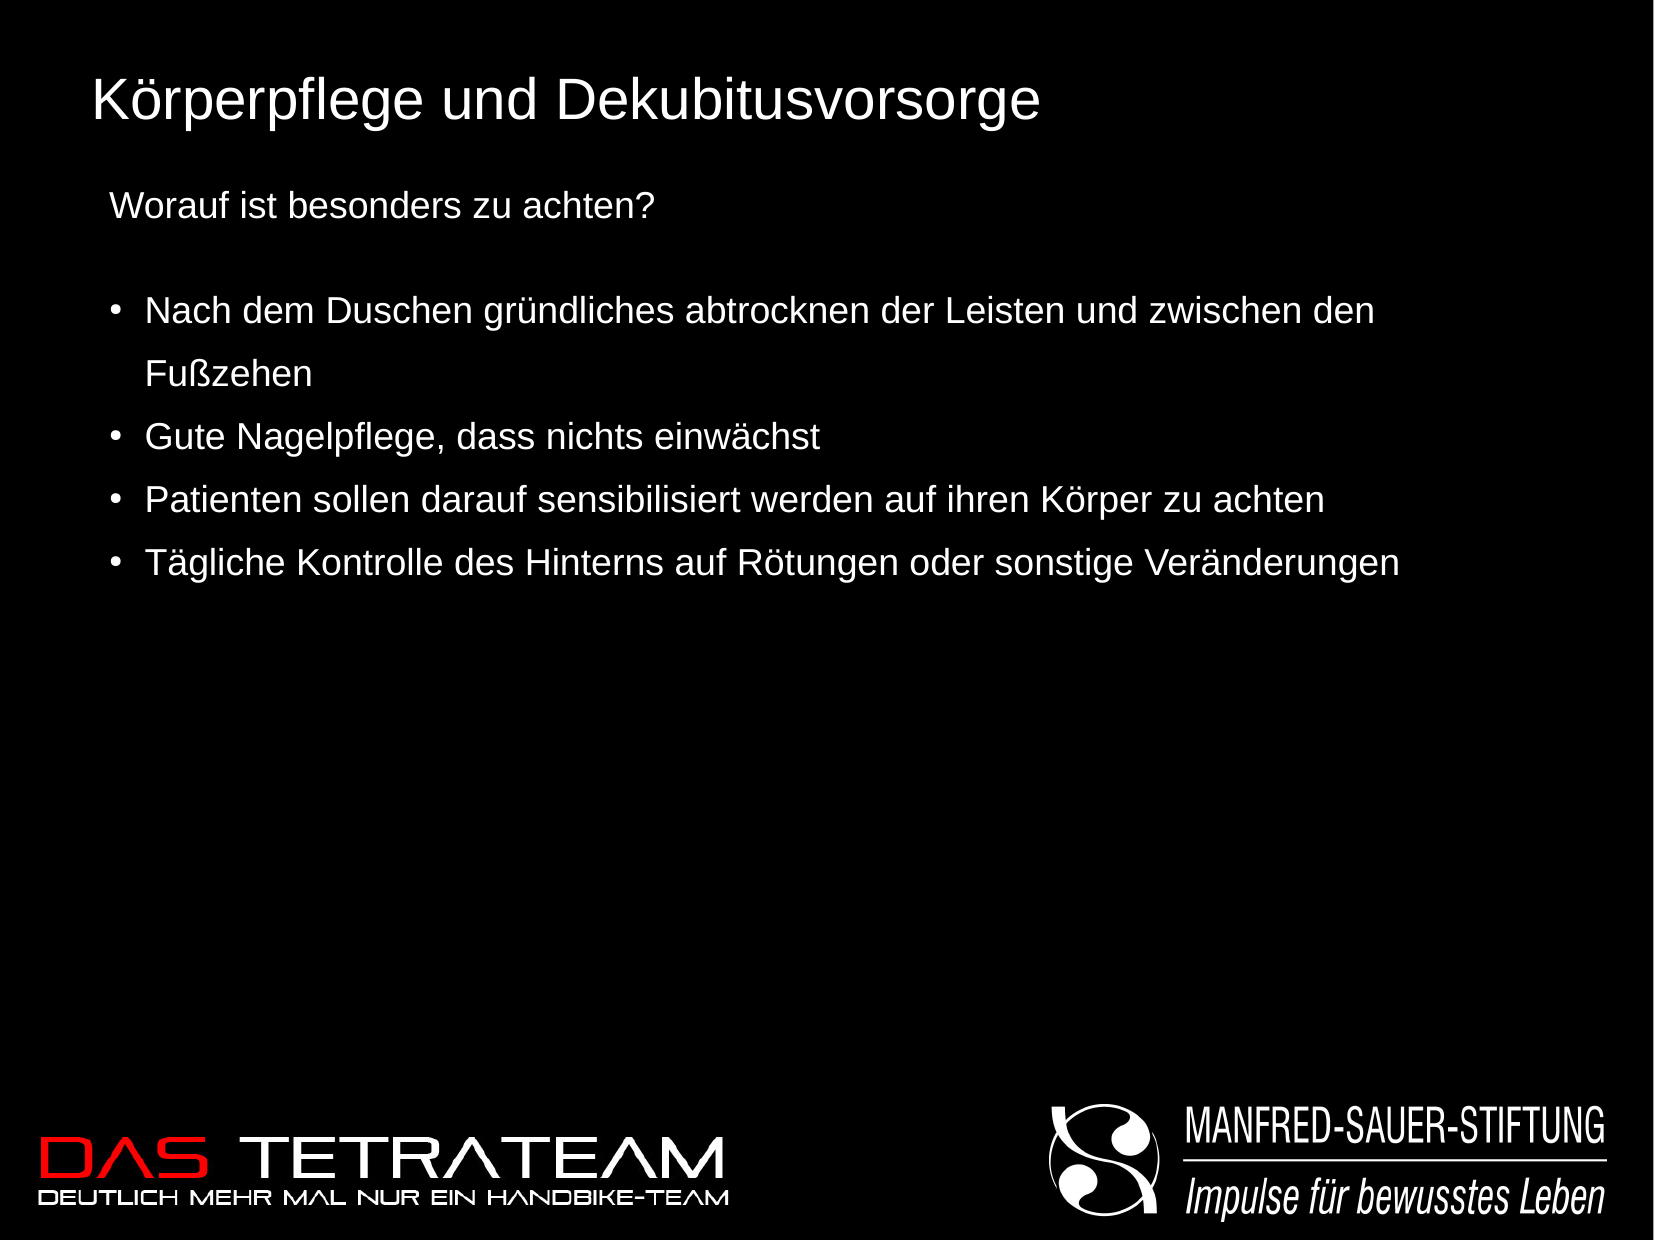

Körperpflege und Dekubitusvorsorge
Worauf ist besonders zu achten?
Nach dem Duschen gründliches abtrocknen der Leisten und zwischen den Fußzehen
Gute Nagelpflege, dass nichts einwächst
Patienten sollen darauf sensibilisiert werden auf ihren Körper zu achten
Tägliche Kontrolle des Hinterns auf Rötungen oder sonstige Veränderungen